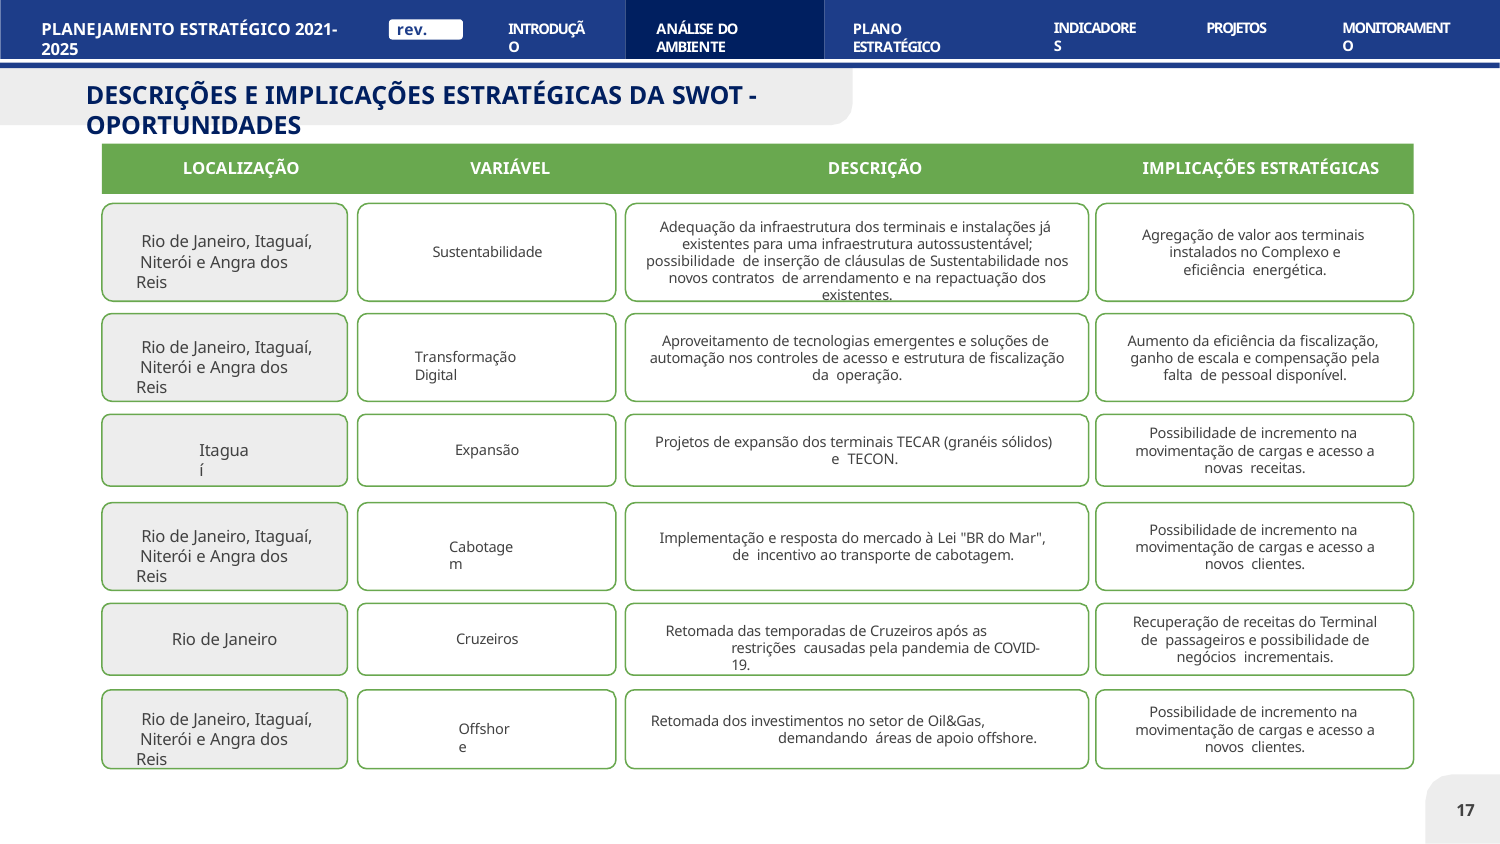

PLANEJAMENTO ESTRATÉGICO 2021-2025
INDICADORES
PROJETOS
MONITORAMENTO
rev. 2022
INTRODUÇÃO
ANÁLISE DO AMBIENTE
PLANO ESTRATÉGICO
DESCRIÇÕES E IMPLICAÇÕES ESTRATÉGICAS DA SWOT - OPORTUNIDADES
LOCALIZAÇÃO	VARIÁVEL	DESCRIÇÃO	IMPLICAÇÕES ESTRATÉGICAS
Adequação da infraestrutura dos terminais e instalações já existentes para uma infraestrutura autossustentável; possibilidade de inserção de cláusulas de Sustentabilidade nos novos contratos de arrendamento e na repactuação dos existentes.
Agregação de valor aos terminais instalados no Complexo e eﬁciência energética.
Rio de Janeiro, Itaguaí, Niterói e Angra dos Reis
Sustentabilidade
Aproveitamento de tecnologias emergentes e soluções de automação nos controles de acesso e estrutura de ﬁscalização da operação.
Aumento da eﬁciência da ﬁscalização, ganho de escala e compensação pela falta de pessoal disponível.
Rio de Janeiro, Itaguaí, Niterói e Angra dos Reis
Transformação Digital
Possibilidade de incremento na movimentação de cargas e acesso a novas receitas.
Projetos de expansão dos terminais TECAR (granéis sólidos) e TECON.
Itaguaí
Expansão
Possibilidade de incremento na movimentação de cargas e acesso a novos clientes.
Rio de Janeiro, Itaguaí, Niterói e Angra dos Reis
Implementação e resposta do mercado à Lei "BR do Mar", de incentivo ao transporte de cabotagem.
Cabotagem
Recuperação de receitas do Terminal de passageiros e possibilidade de negócios incrementais.
Retomada das temporadas de Cruzeiros após as restrições causadas pela pandemia de COVID-19.
Rio de Janeiro
Cruzeiros
Possibilidade de incremento na movimentação de cargas e acesso a novos clientes.
Rio de Janeiro, Itaguaí, Niterói e Angra dos Reis
Retomada dos investimentos no setor de Oil&Gas, demandando áreas de apoio offshore.
Offshore